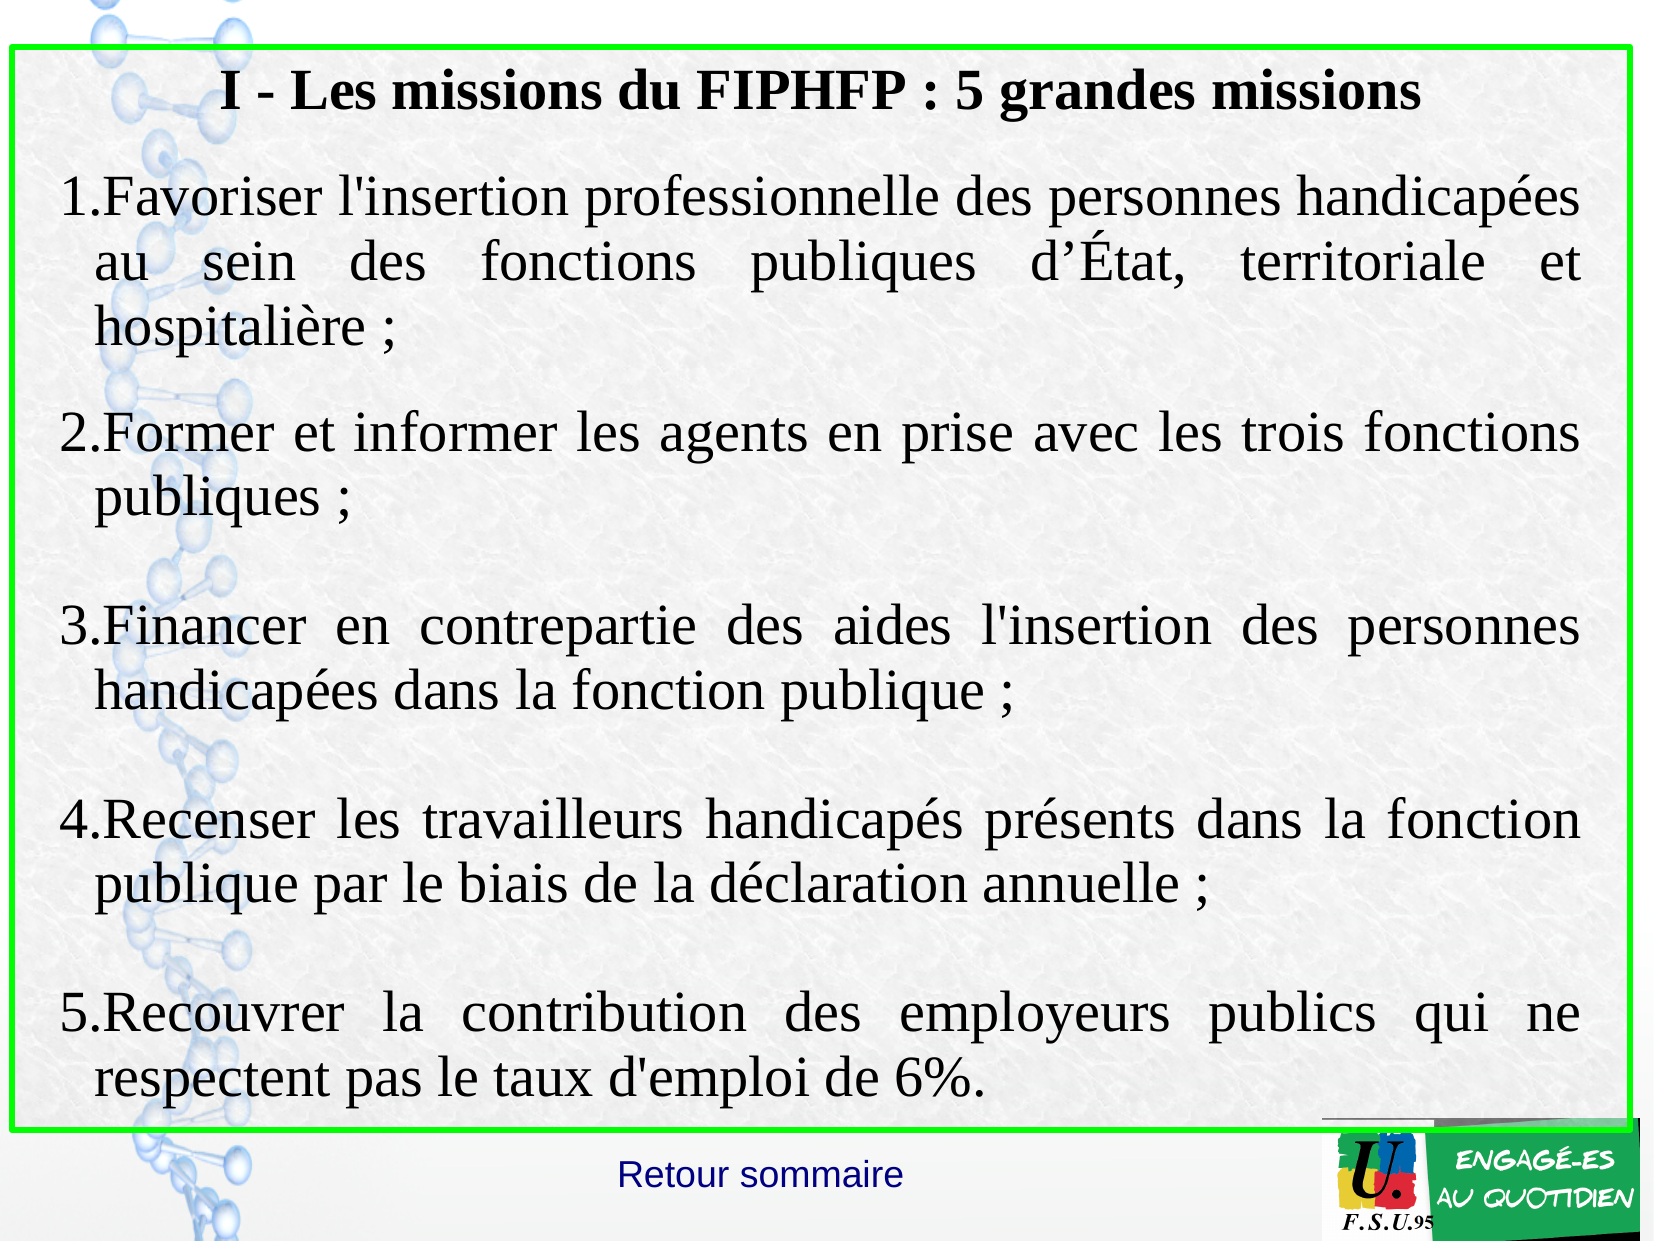

I - Les missions du FIPHFP : 5 grandes missions
Favoriser l'insertion professionnelle des personnes handicapées au sein des fonctions publiques d’État, territoriale et hospitalière ;
Former et informer les agents en prise avec les trois fonctions publiques ;
Financer en contrepartie des aides l'insertion des personnes handicapées dans la fonction publique ;
Recenser les travailleurs handicapés présents dans la fonction publique par le biais de la déclaration annuelle ;
Recouvrer la contribution des employeurs publics qui ne respectent pas le taux d'emploi de 6%.
Retour sommaire